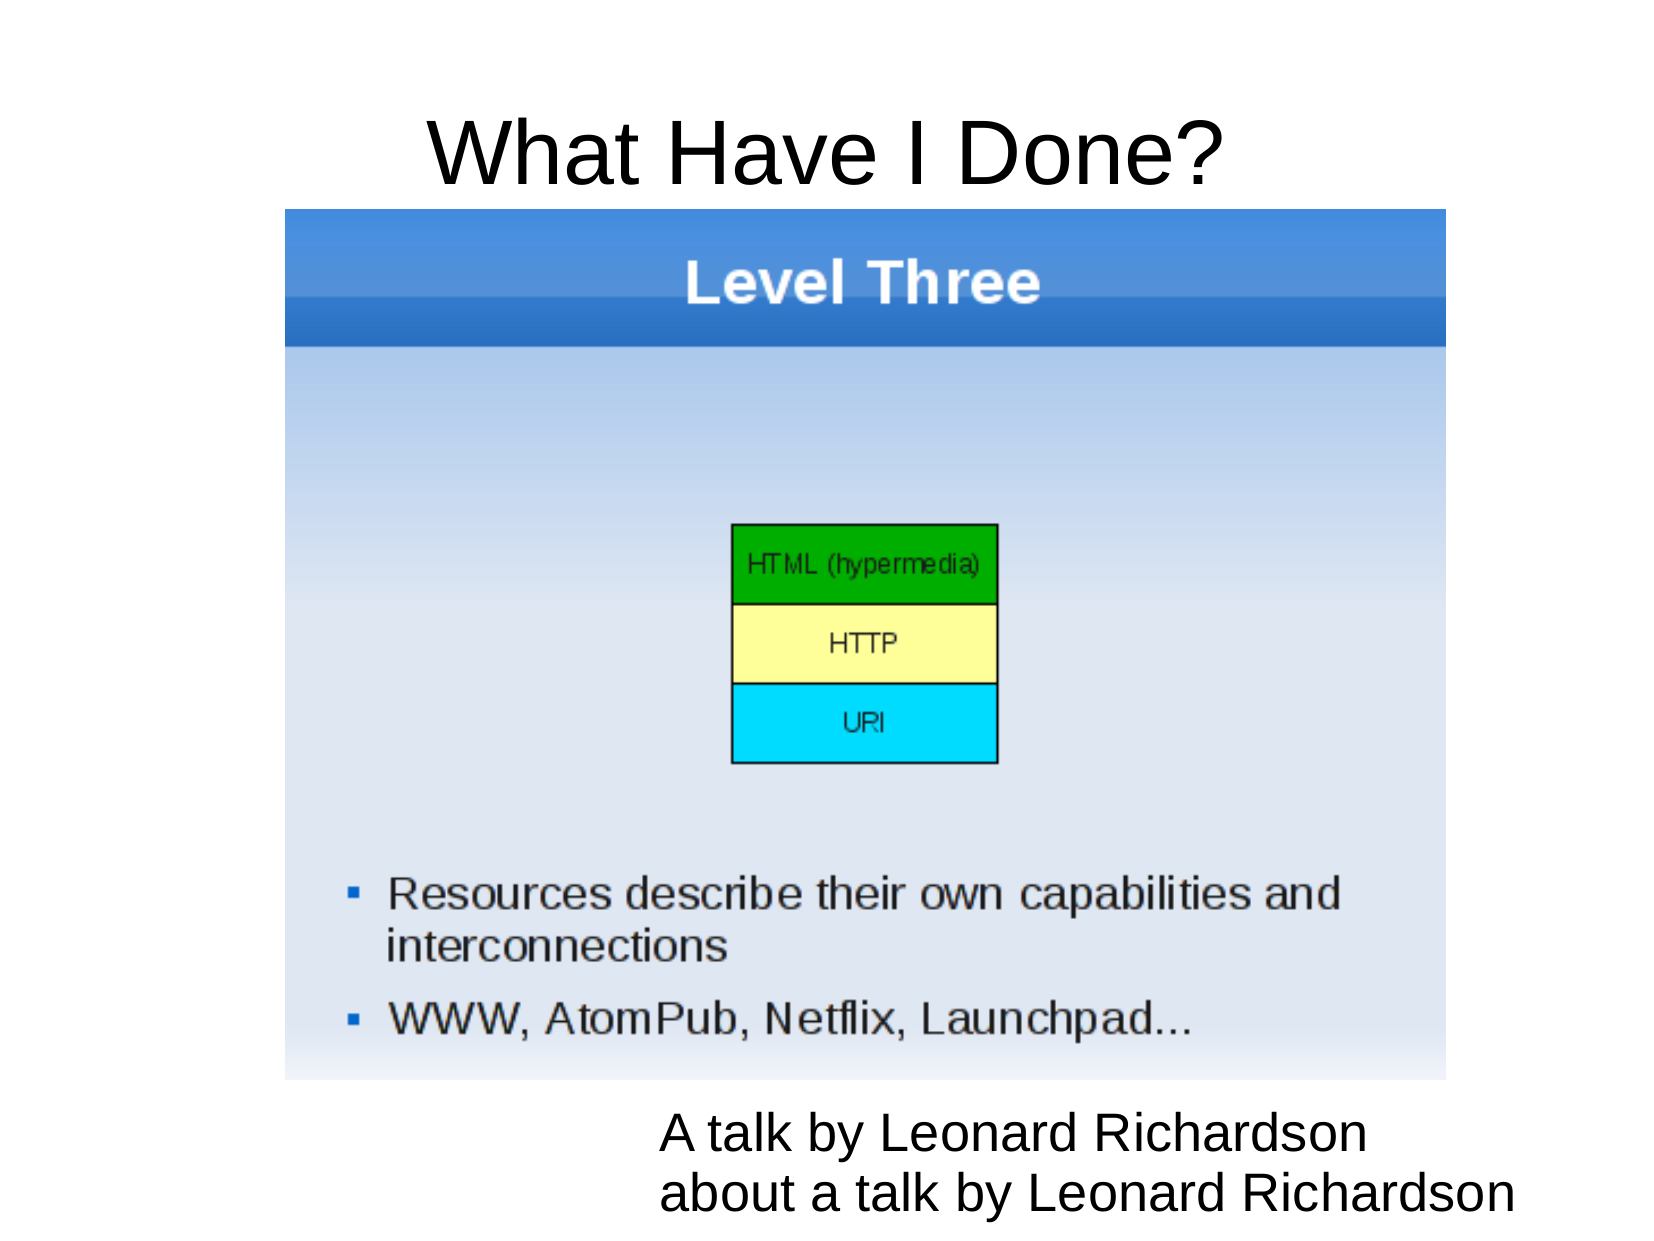

# What Have I Done?
A talk by Leonard Richardson
about a talk by Leonard Richardson